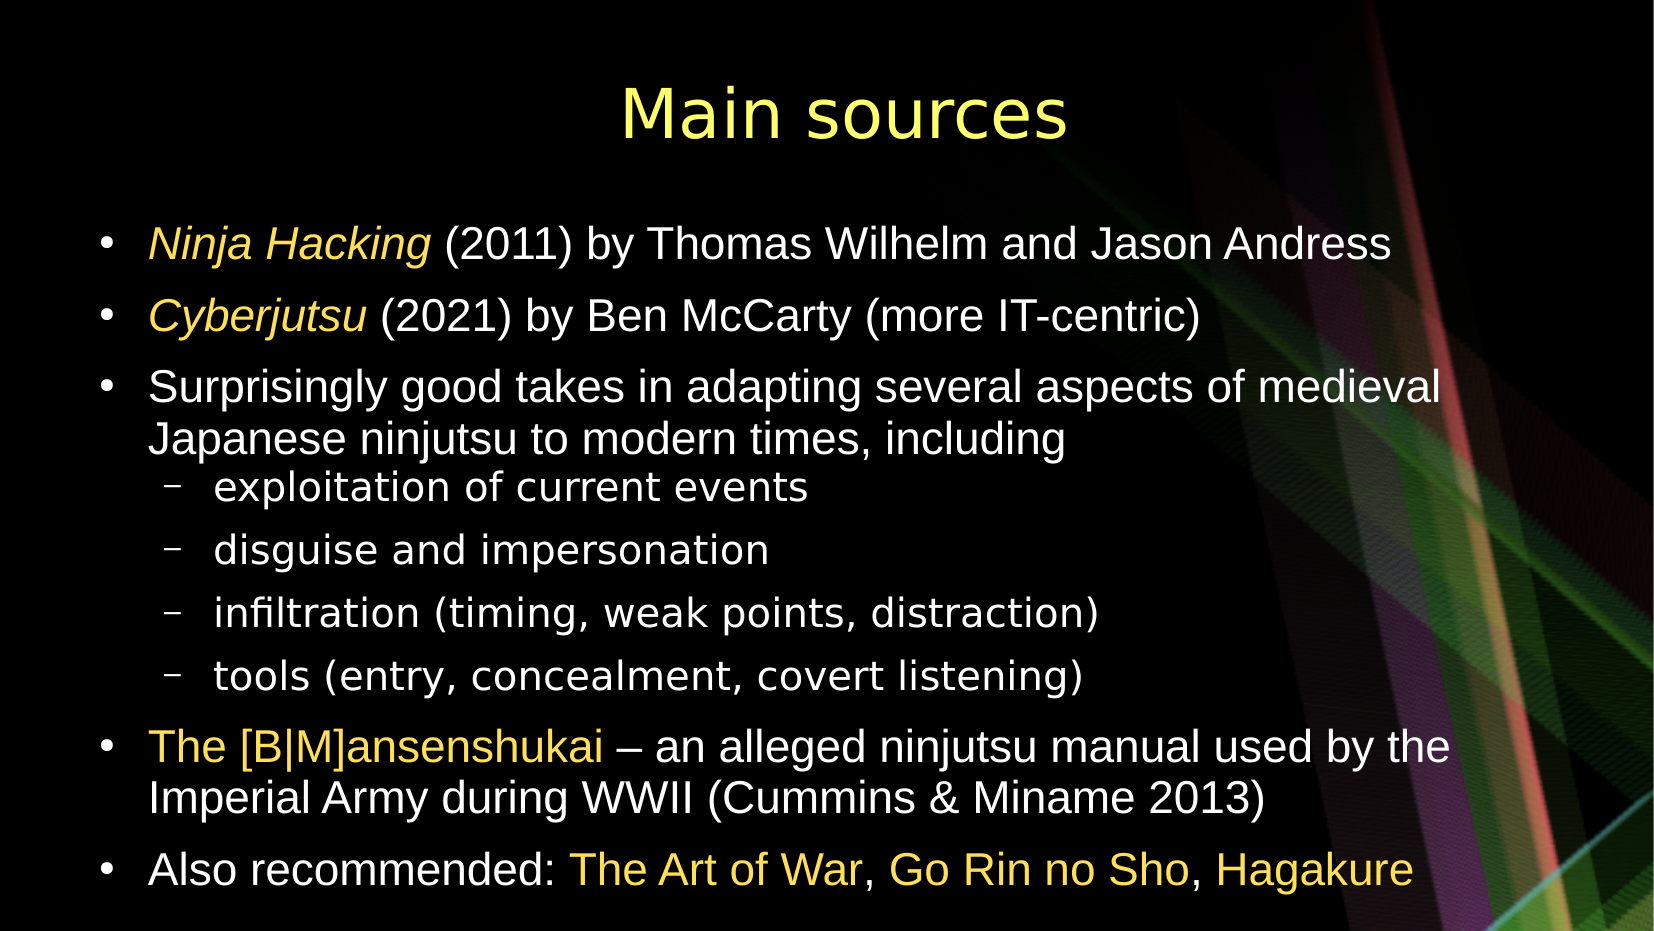

# Main sources
Ninja Hacking (2011) by Thomas Wilhelm and Jason Andress
Cyberjutsu (2021) by Ben McCarty (more IT-centric)
Surprisingly good takes in adapting several aspects of medieval Japanese ninjutsu to modern times, including
exploitation of current events
disguise and impersonation
infiltration (timing, weak points, distraction)
tools (entry, concealment, covert listening)
The [B|M]ansenshukai – an alleged ninjutsu manual used by the Imperial Army during WWII (Cummins & Miname 2013)
Also recommended: The Art of War, Go Rin no Sho, Hagakure